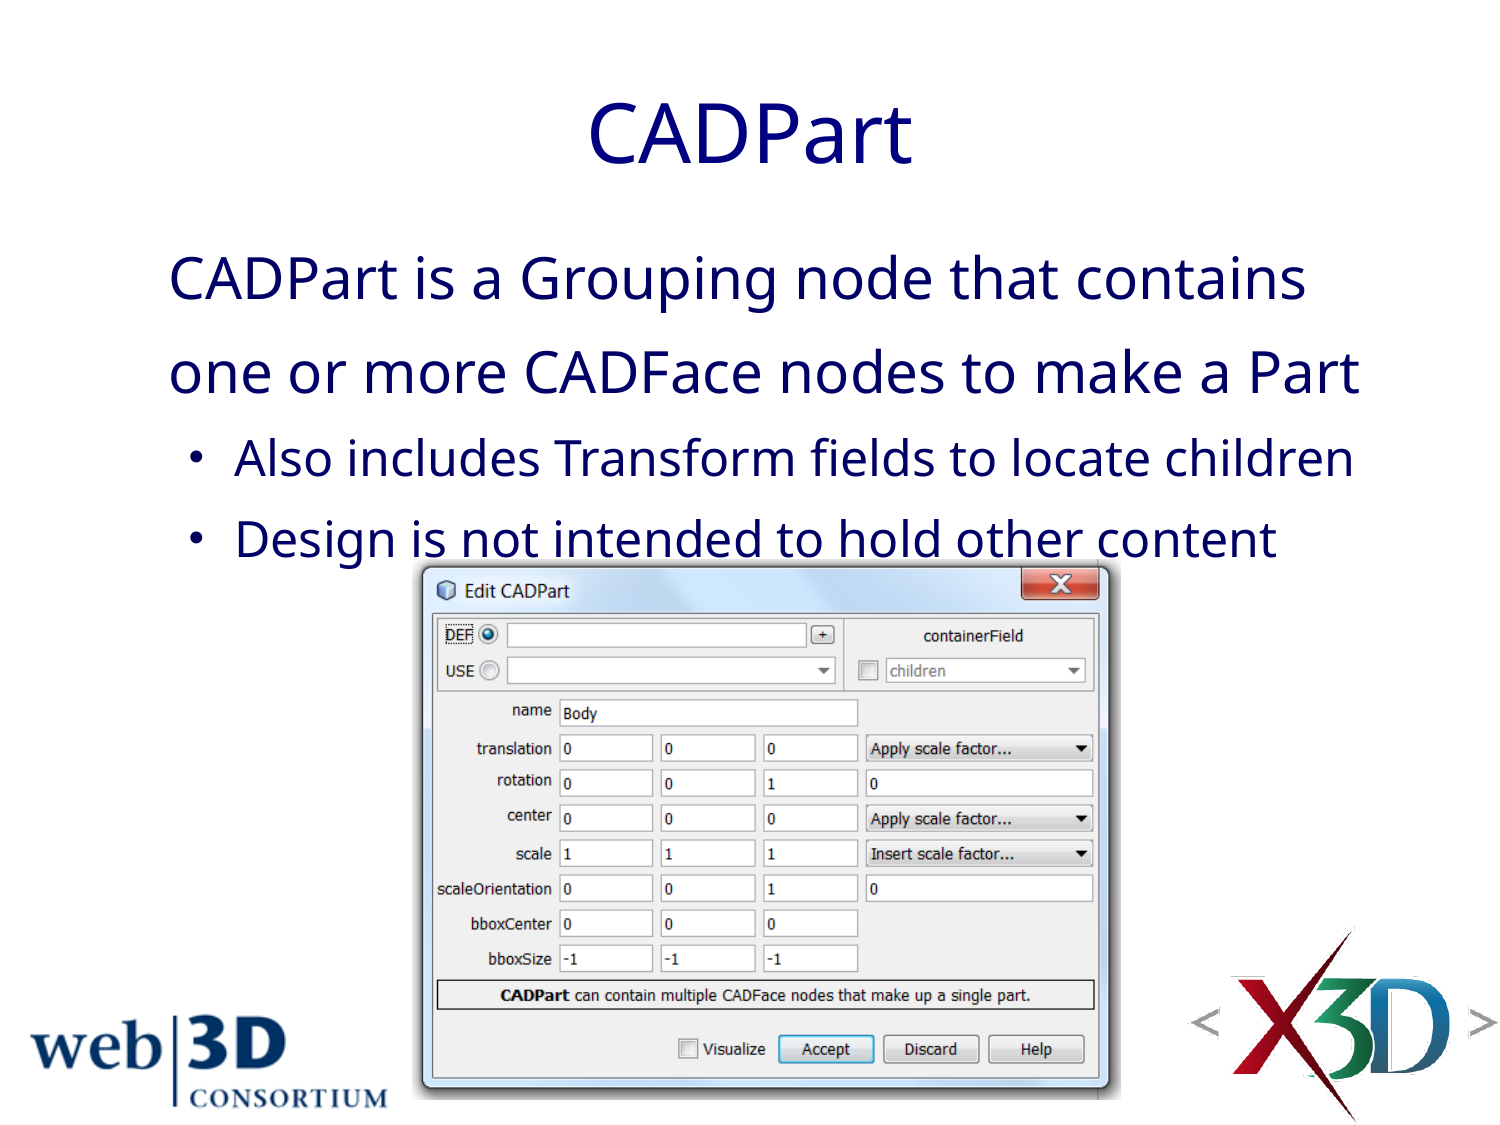

# CADPart
CADPart is a Grouping node that contains
one or more CADFace nodes to make a Part
Also includes Transform fields to locate children
Design is not intended to hold other content